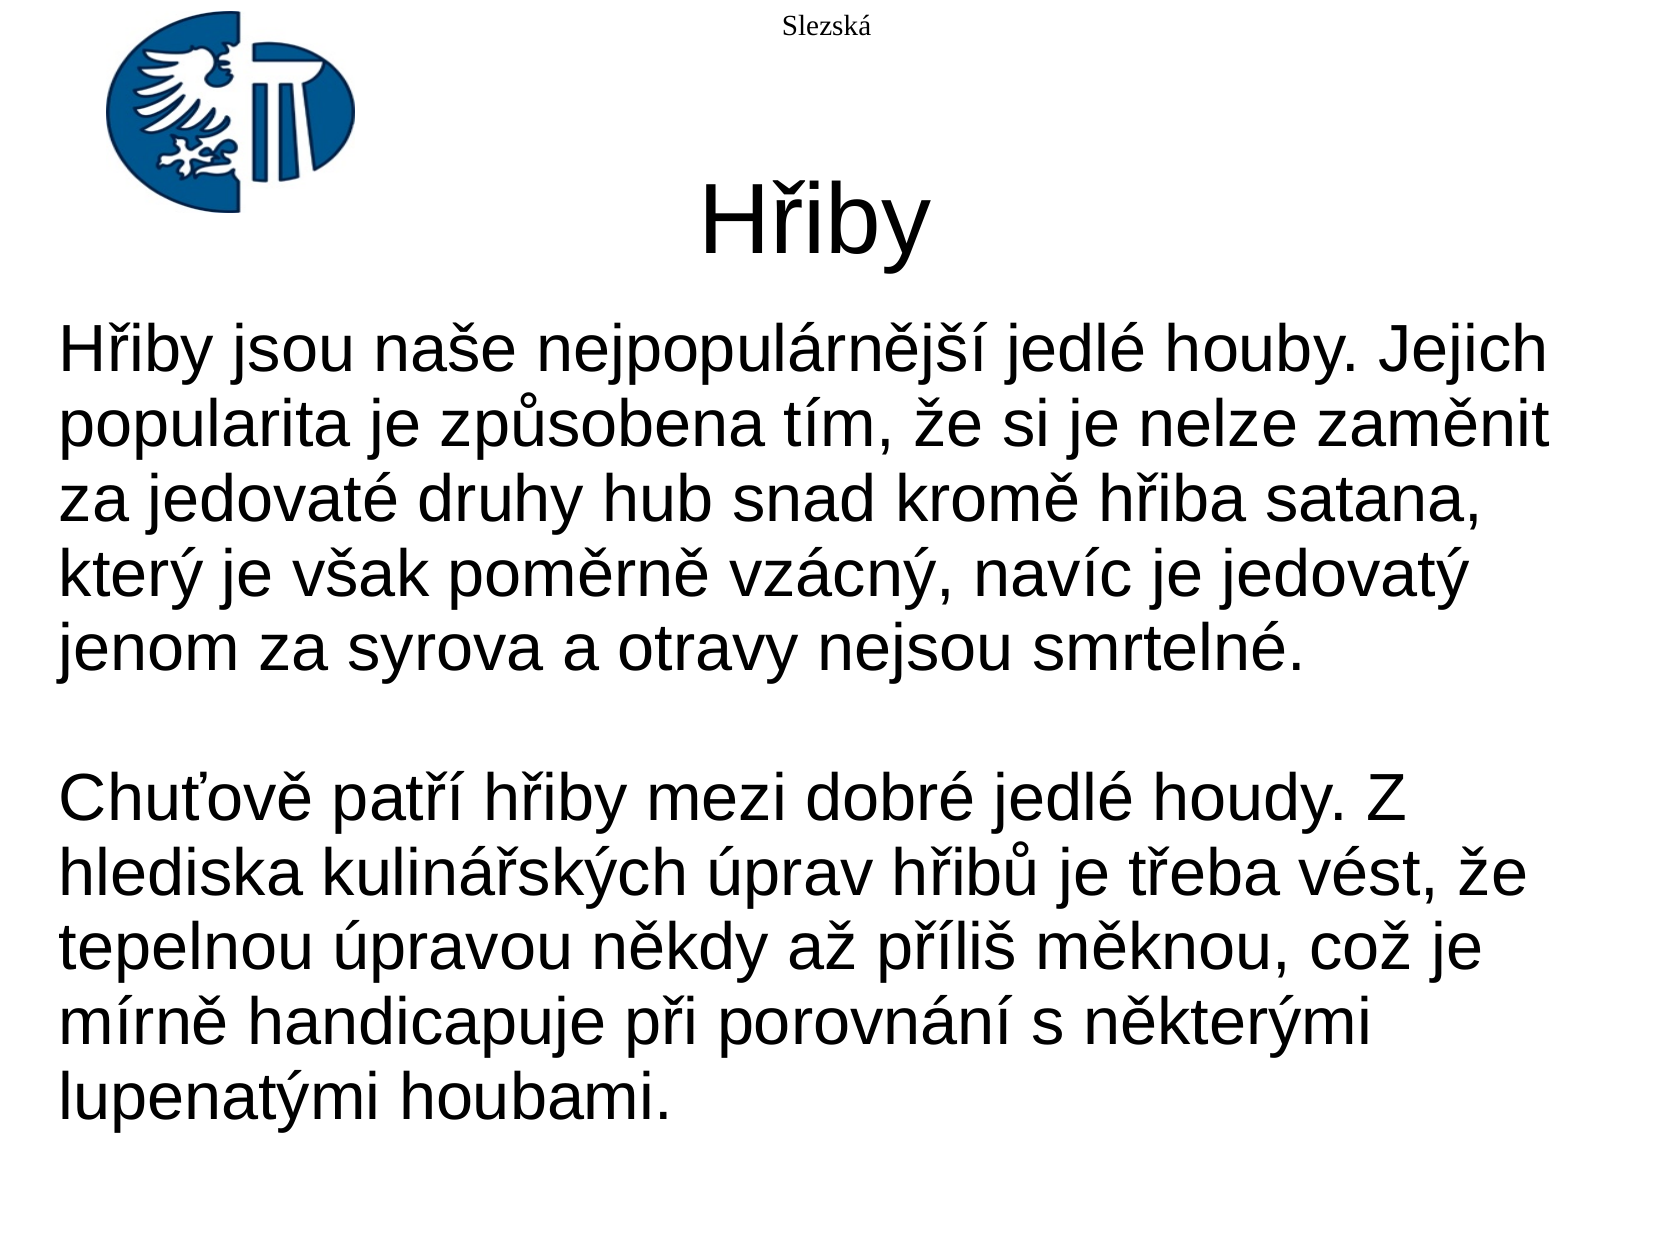

ahoj
# Hřiby
Hřiby jsou naše nejpopulárnější jedlé houby. Jejich popularita je způsobena tím, že si je nelze zaměnit za jedovaté druhy hub snad kromě hřiba satana, který je však poměrně vzácný, navíc je jedovatý jenom za syrova a otravy nejsou smrtelné.
Chuťově patří hřiby mezi dobré jedlé houdy. Z hlediska kulinářských úprav hřibů je třeba vést, že tepelnou úpravou někdy až příliš měknou, což je mírně handicapuje při porovnání s některými lupenatými houbami.